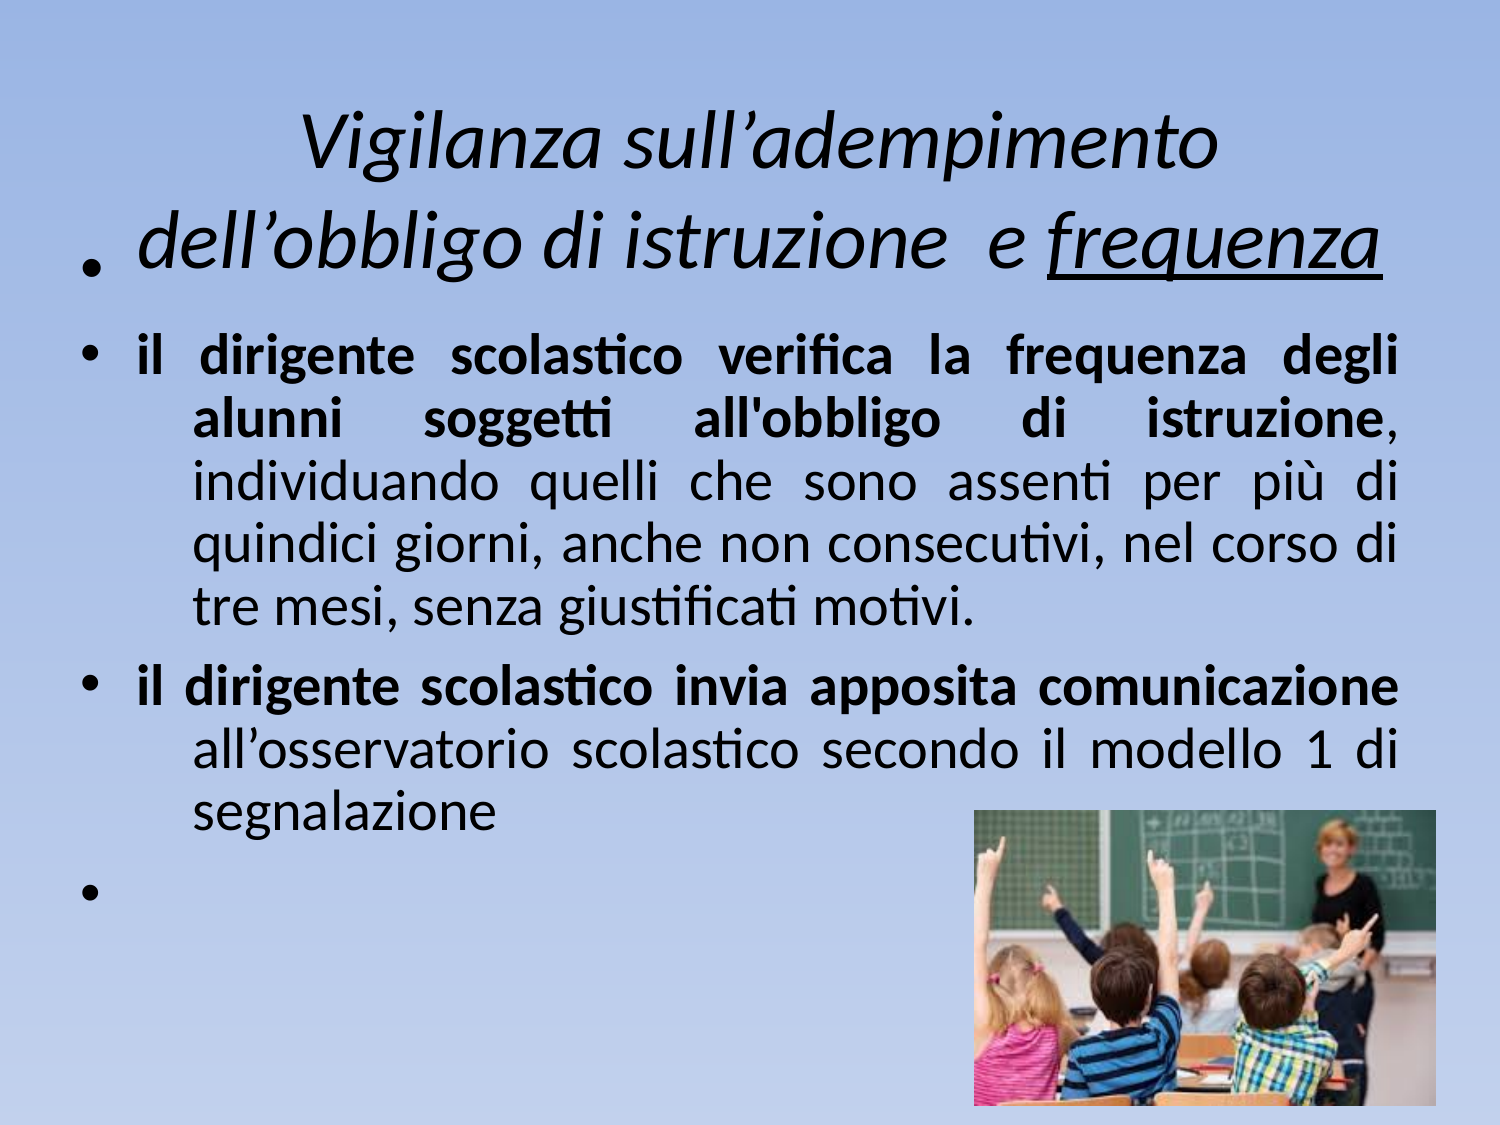

Vigilanza sull’adempimento dell’obbligo di istruzione e frequenza
# il dirigente scolastico verifica la frequenza degli alunni soggetti all'obbligo di istruzione, individuando quelli che sono assenti per più di quindici giorni, anche non consecutivi, nel corso di tre mesi, senza giustificati motivi.
il dirigente scolastico invia apposita comunicazione all’osservatorio scolastico secondo il modello 1 di segnalazione